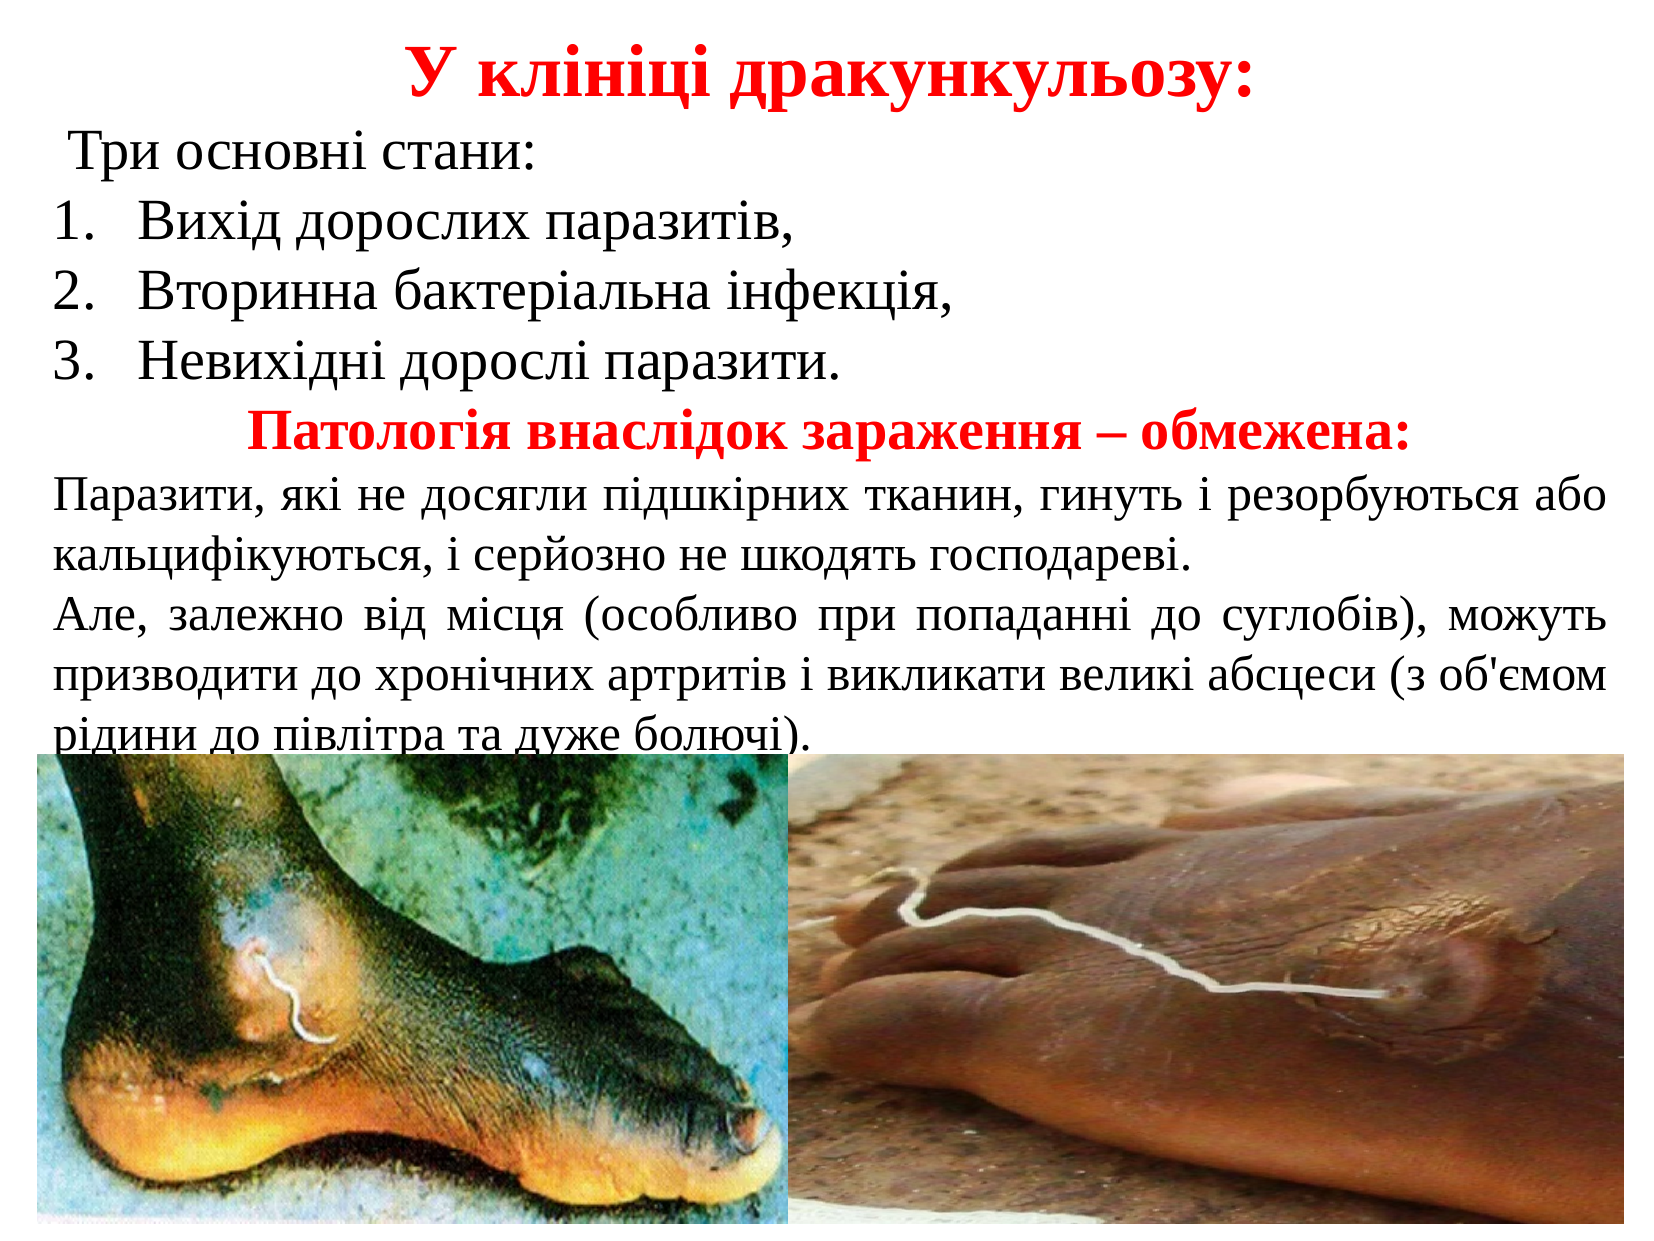

У клініці дракункульозу:
 Три основні стани:
Вихід дорослих паразитів,
Вторинна бактеріальна інфекція,
Невихідні дорослі паразити.
Патологія внаслідок зараження – обмежена:
Паразити, які не досягли підшкірних тканин, гинуть і резорбуються або кальцифікуються, і серйозно не шкодять господареві.
Але, залежно від місця (особливо при попаданні до суглобів), можуть призводити до хронічних артритів і викликати великі абсцеси (з об'ємом рідини до півлітра та дуже болючі).